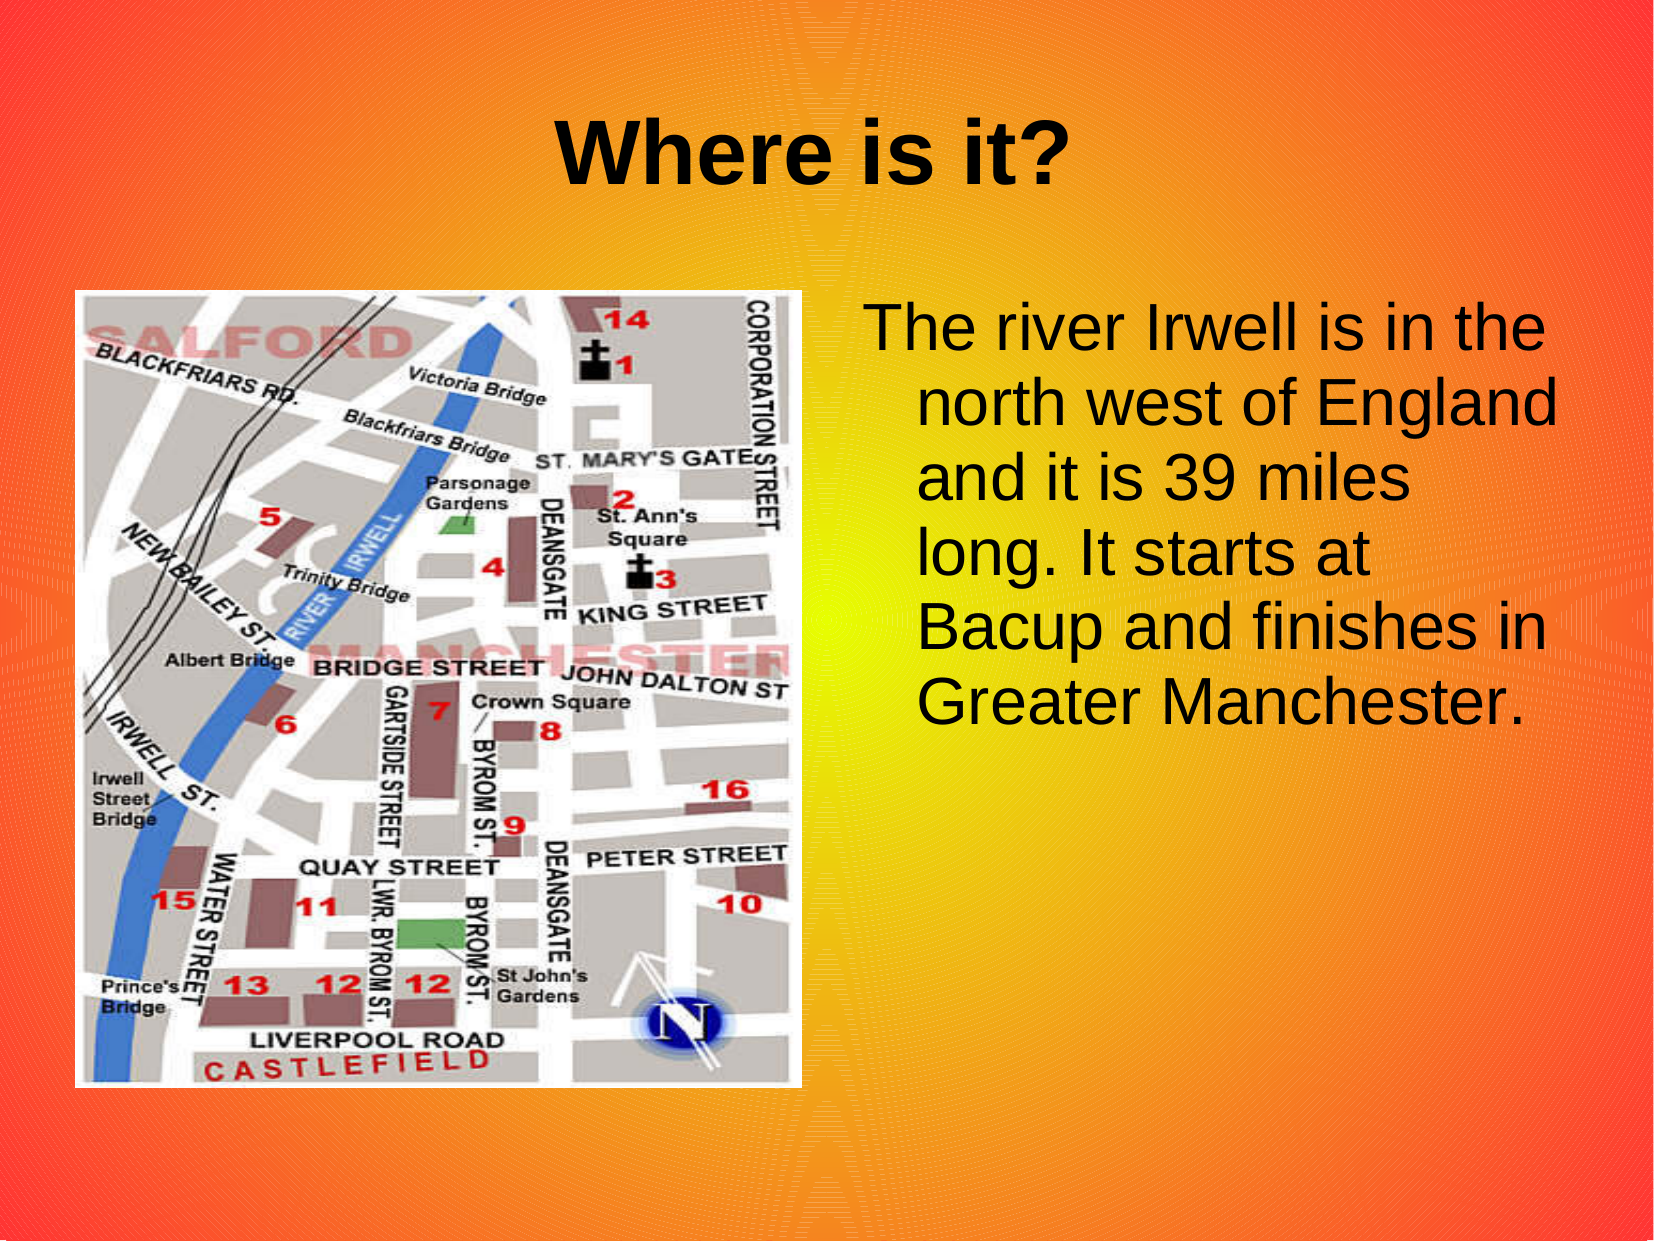

# Where is it?
The river Irwell is in the north west of England and it is 39 miles long. It starts at Bacup and finishes in Greater Manchester.